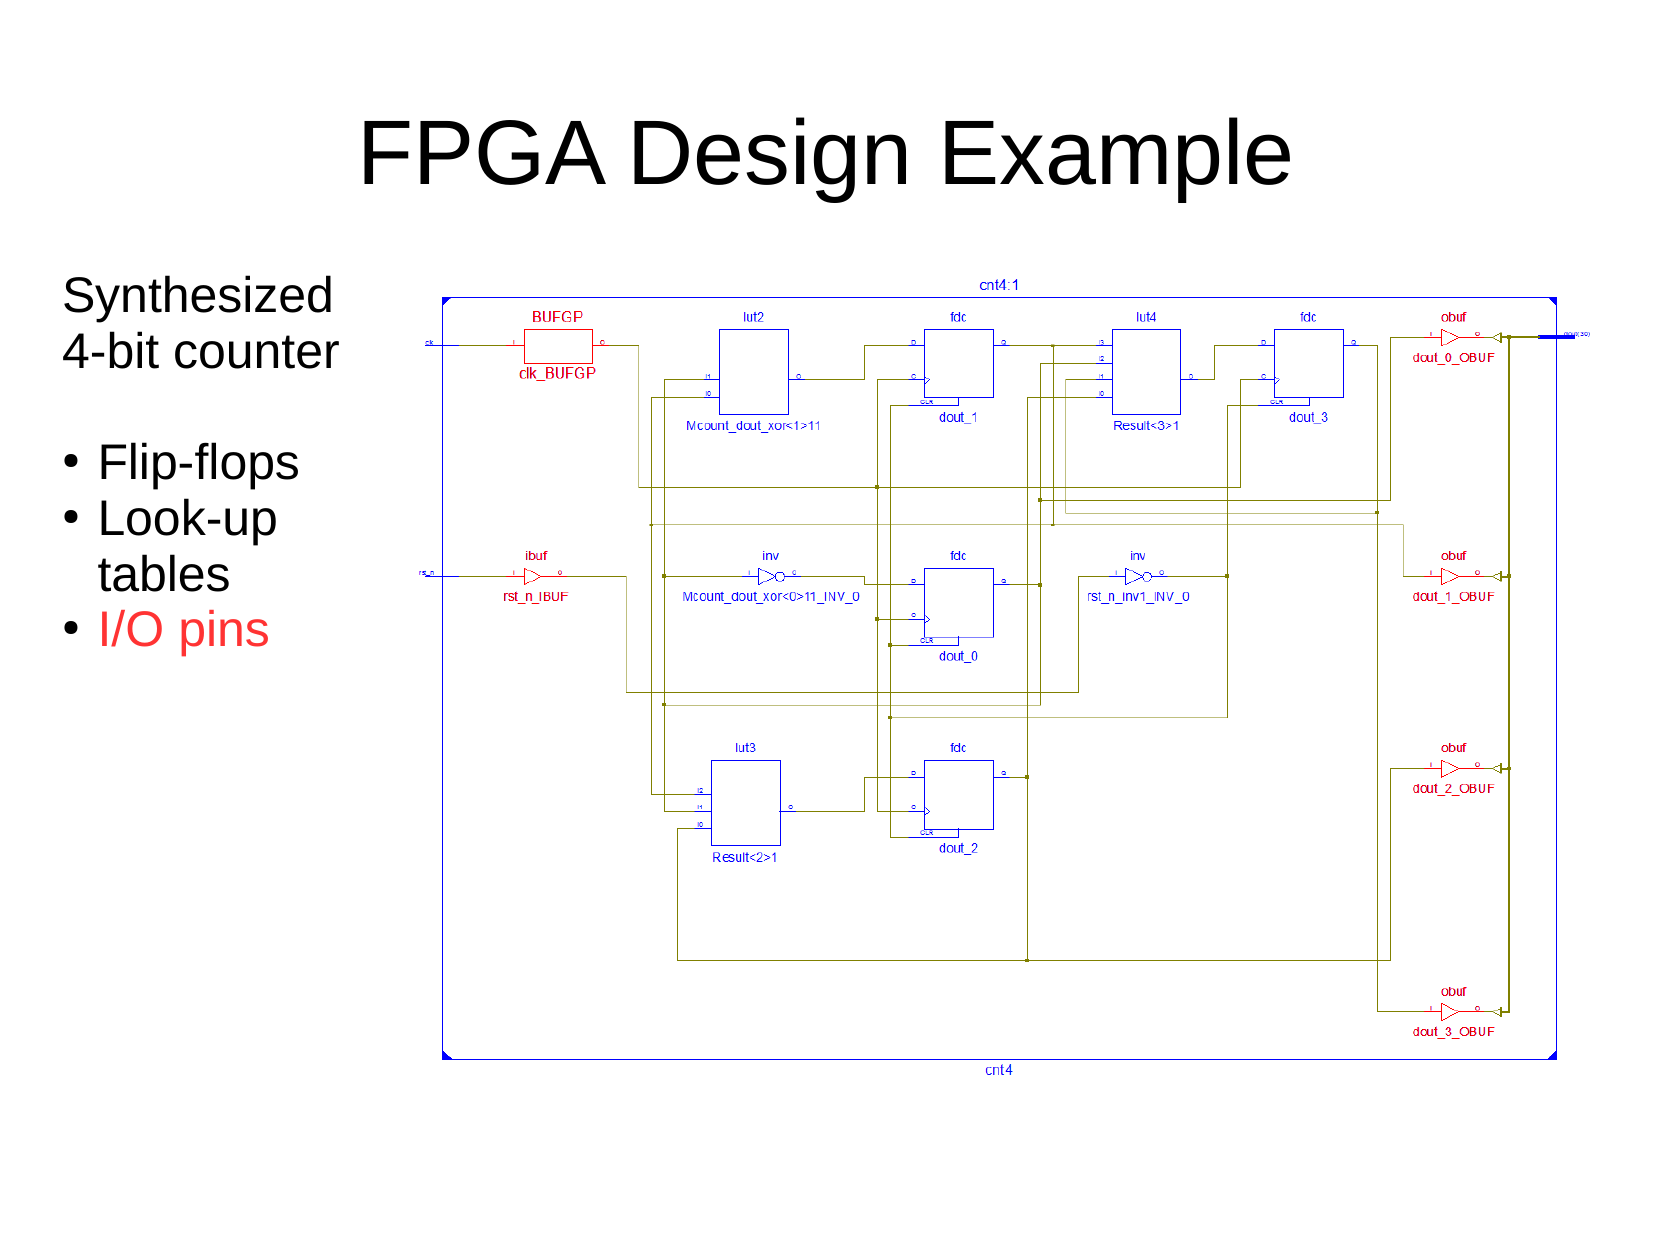

# FPGA Design Example
Synthesized
4-bit counter
Flip-flops
Look-up tables
I/O pins